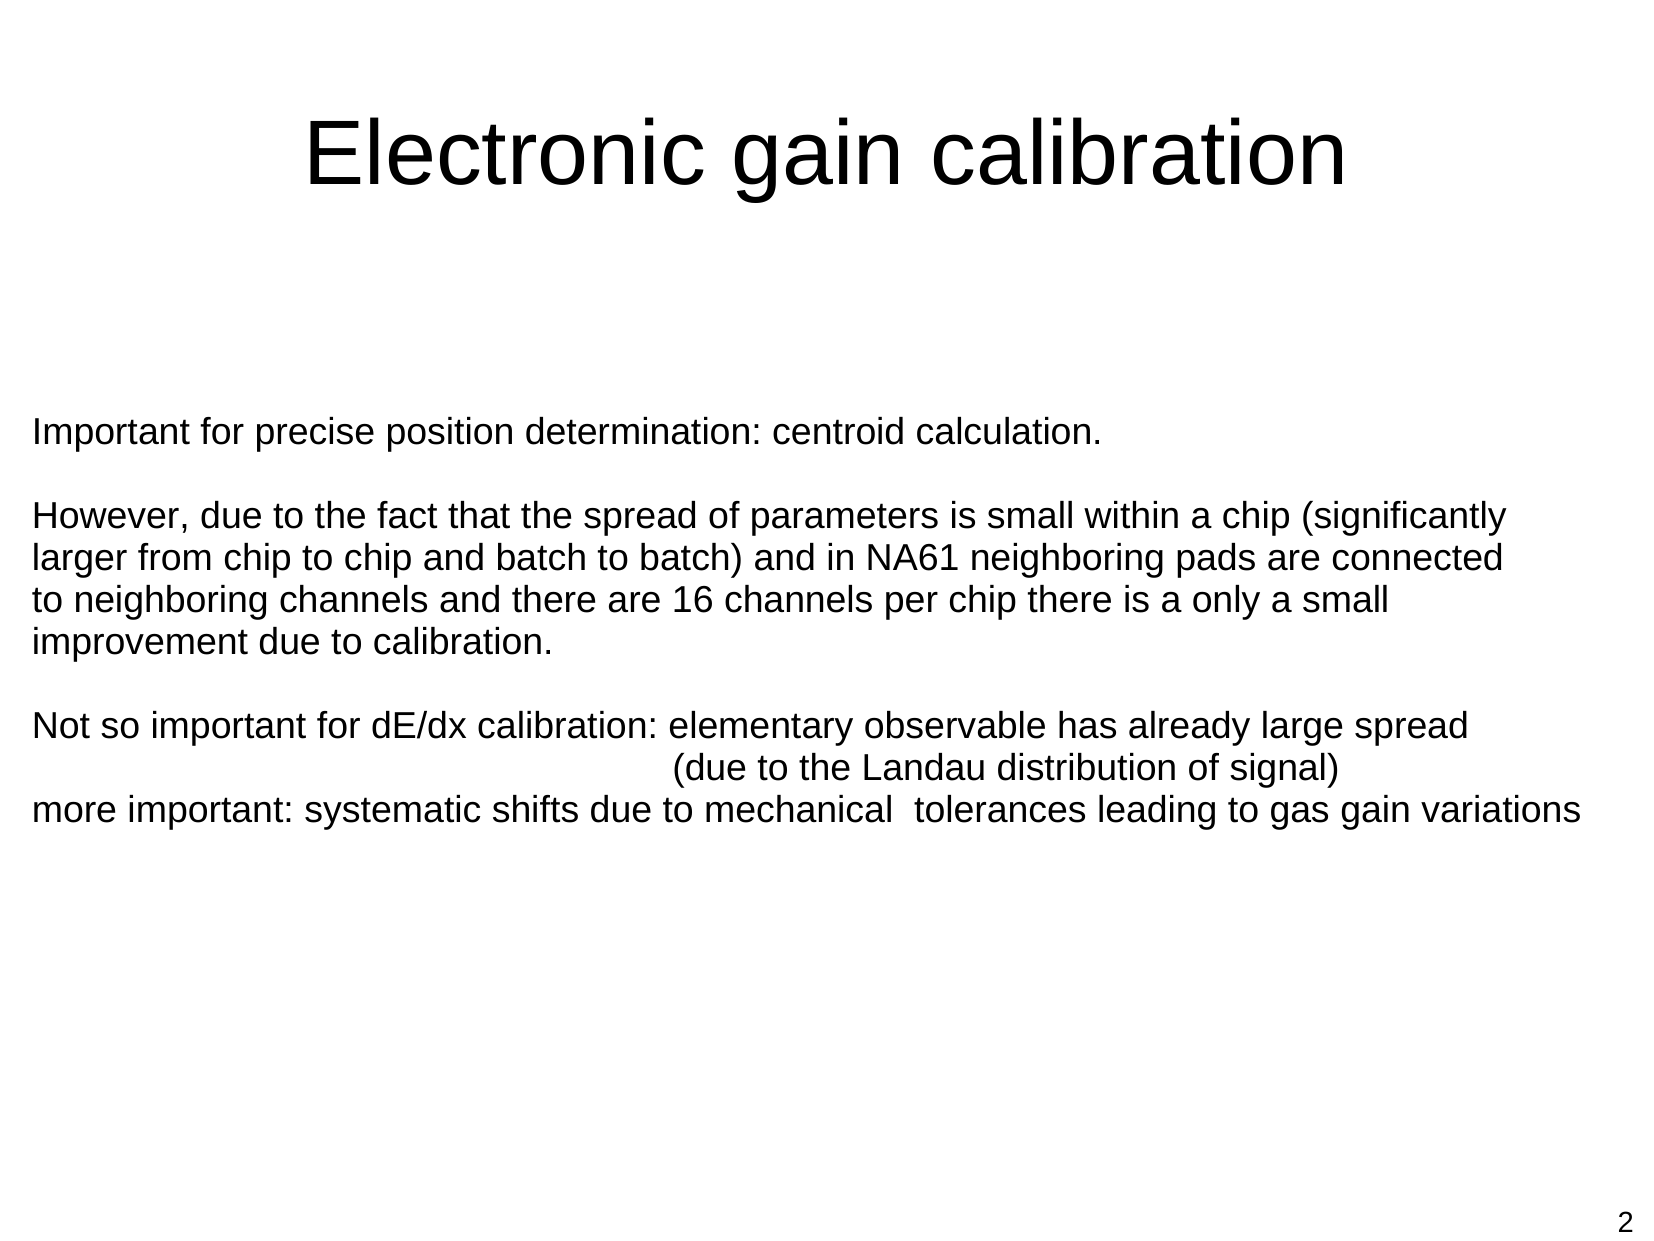

# Electronic gain calibration
Important for precise position determination: centroid calculation.
However, due to the fact that the spread of parameters is small within a chip (significantly
larger from chip to chip and batch to batch) and in NA61 neighboring pads are connected
to neighboring channels and there are 16 channels per chip there is a only a small
improvement due to calibration.
Not so important for dE/dx calibration: elementary observable has already large spread
 (due to the Landau distribution of signal)
more important: systematic shifts due to mechanical tolerances leading to gas gain variations